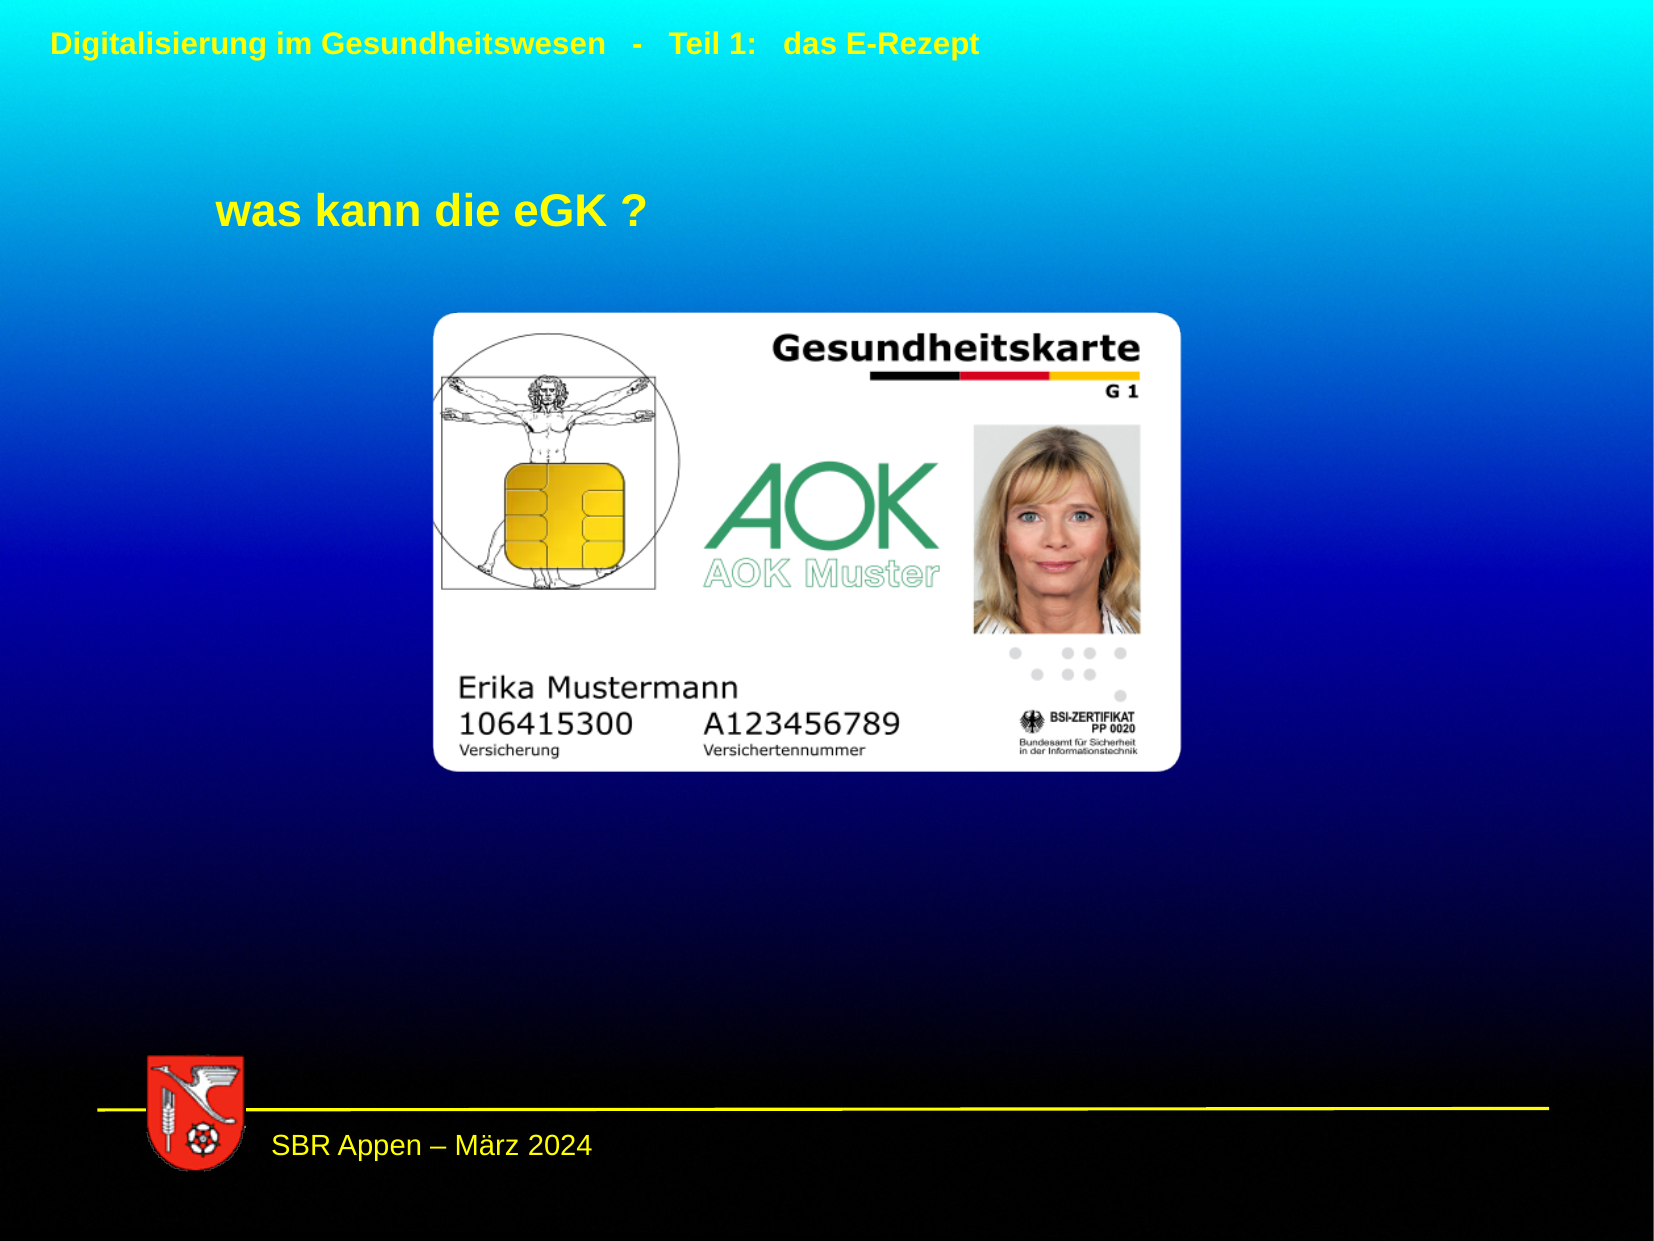

Digitalisierung im Gesundheitswesen - Teil 1: das E-Rezept
was kann die eGK ?
SBR Appen – März 2024